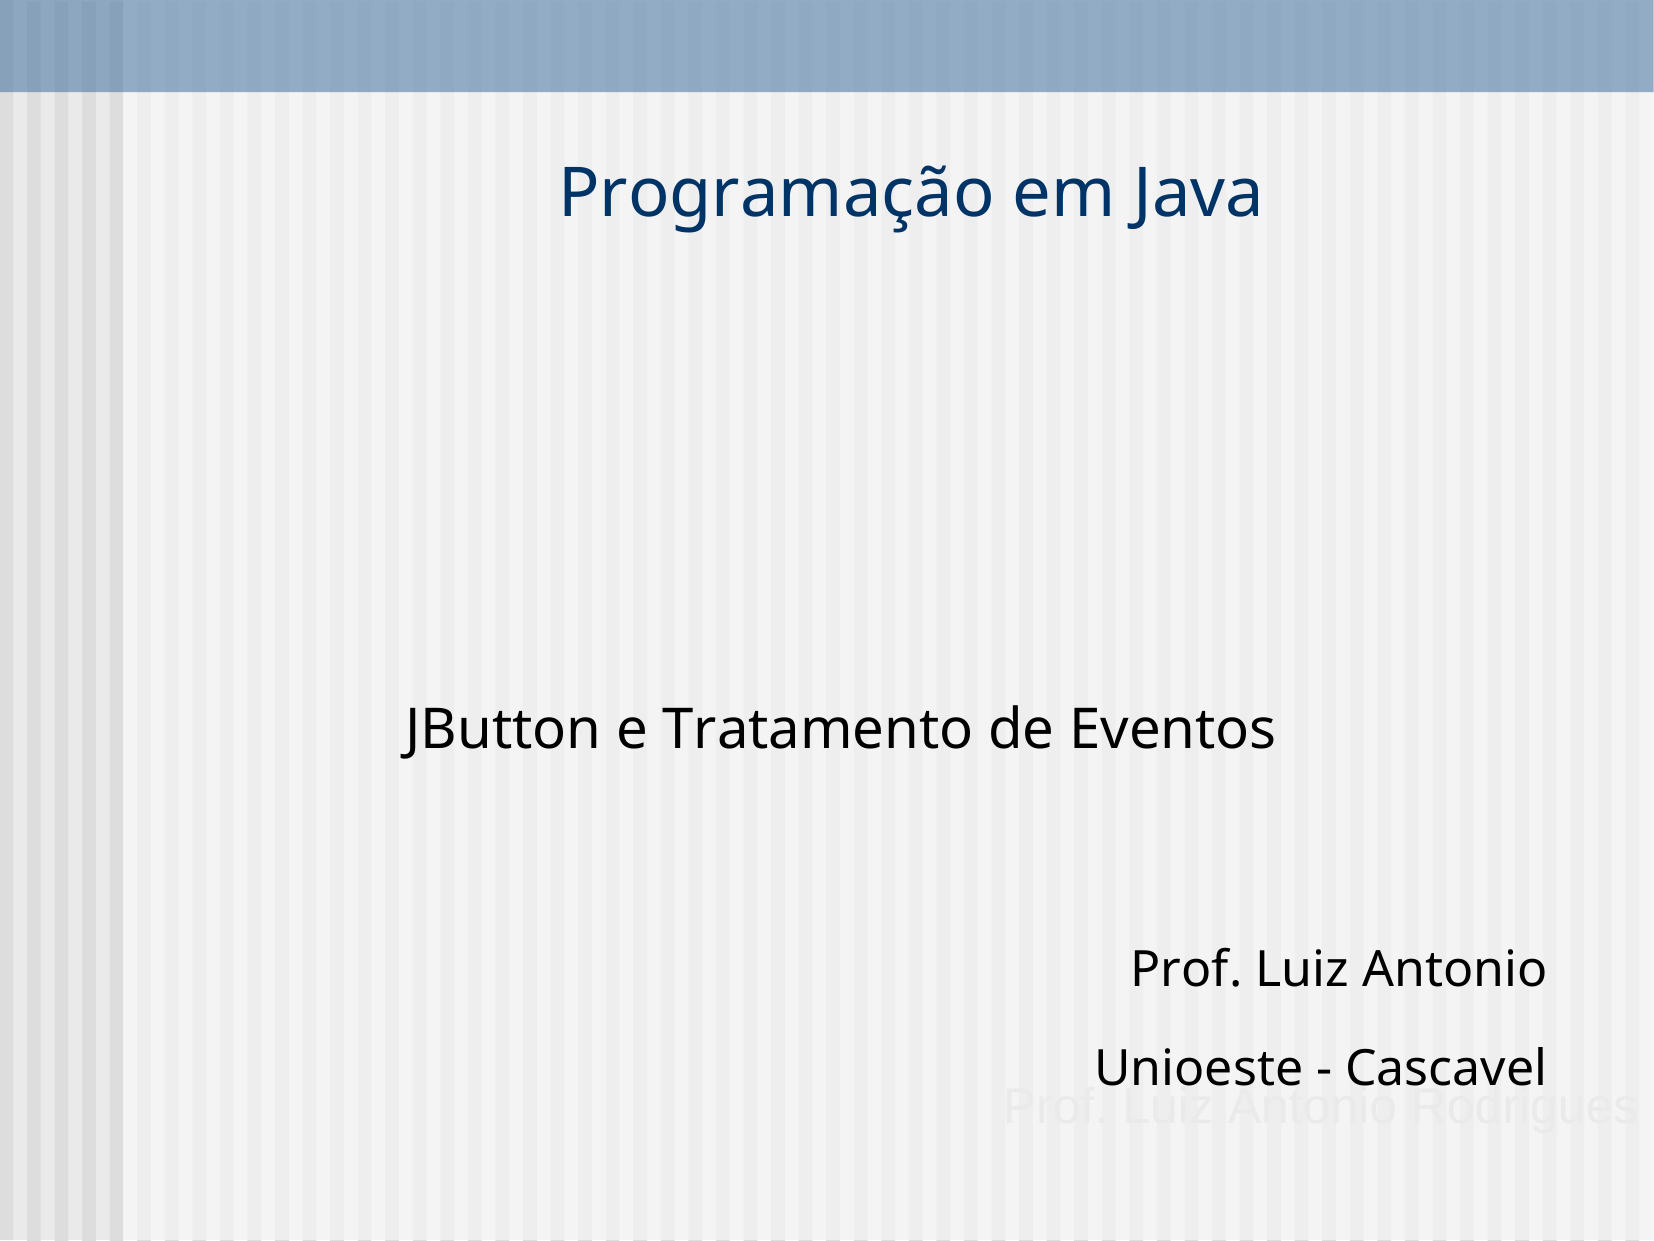

# Programação em Java
JButton e Tratamento de Eventos
Prof. Luiz Antonio
Unioeste - Cascavel
Prof. Luiz Antonio Rodrigues
Jpanel e Diagramadores